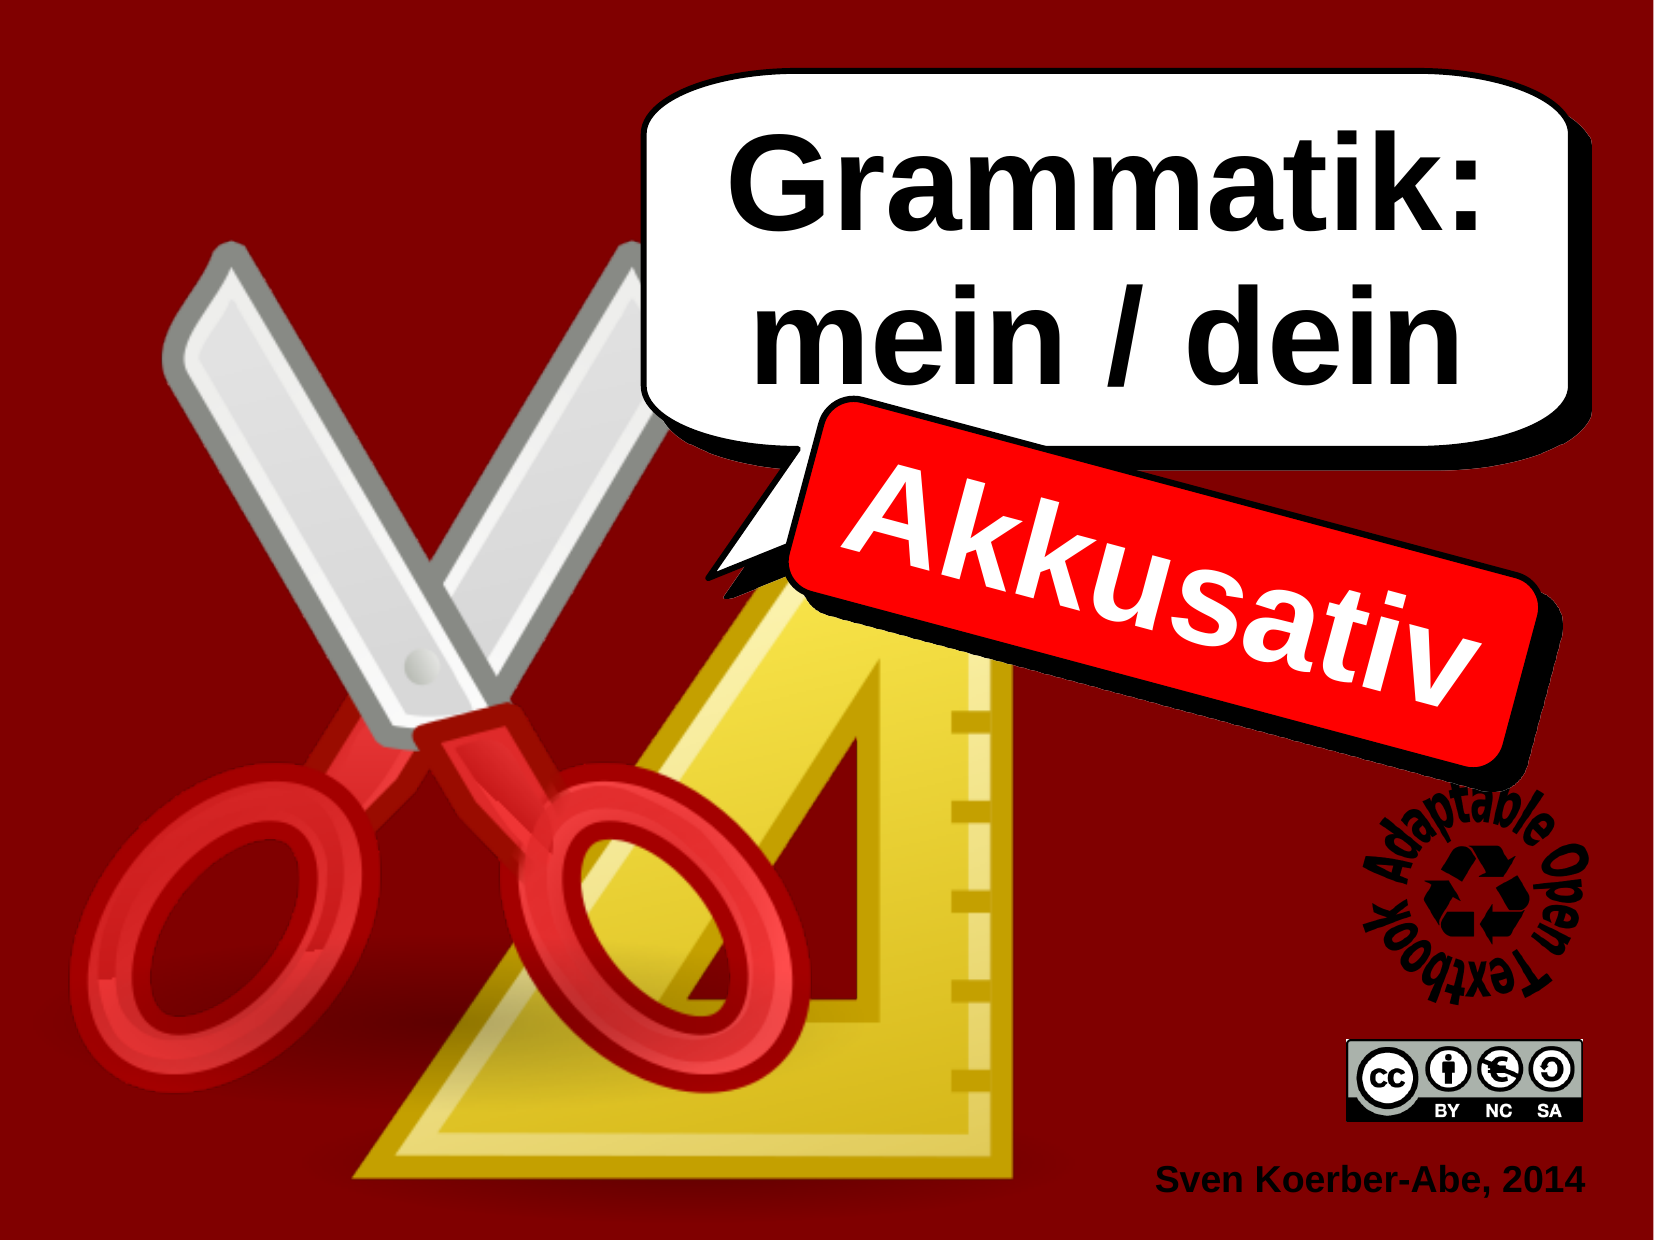

Grammatik:
mein / dein
Akkusativ
Sven Koerber-Abe, 2014